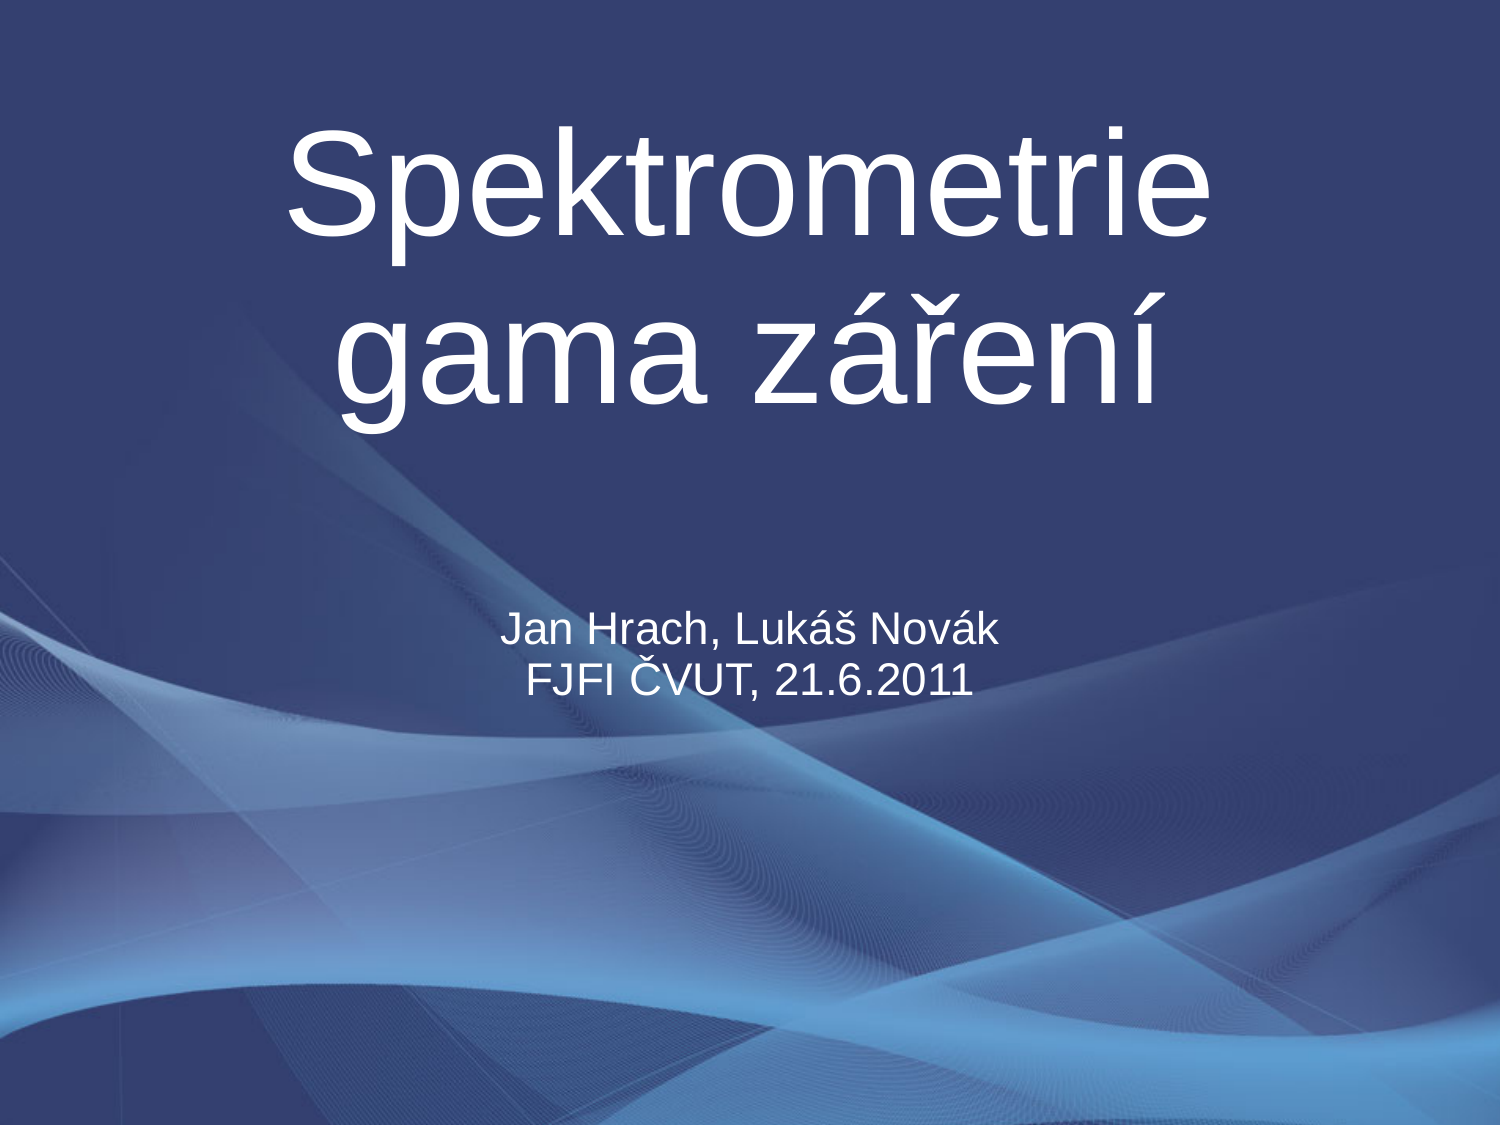

# Spektrometrie gama záření Jan Hrach, Lukáš Novák FJFI ČVUT, 21.6.2011